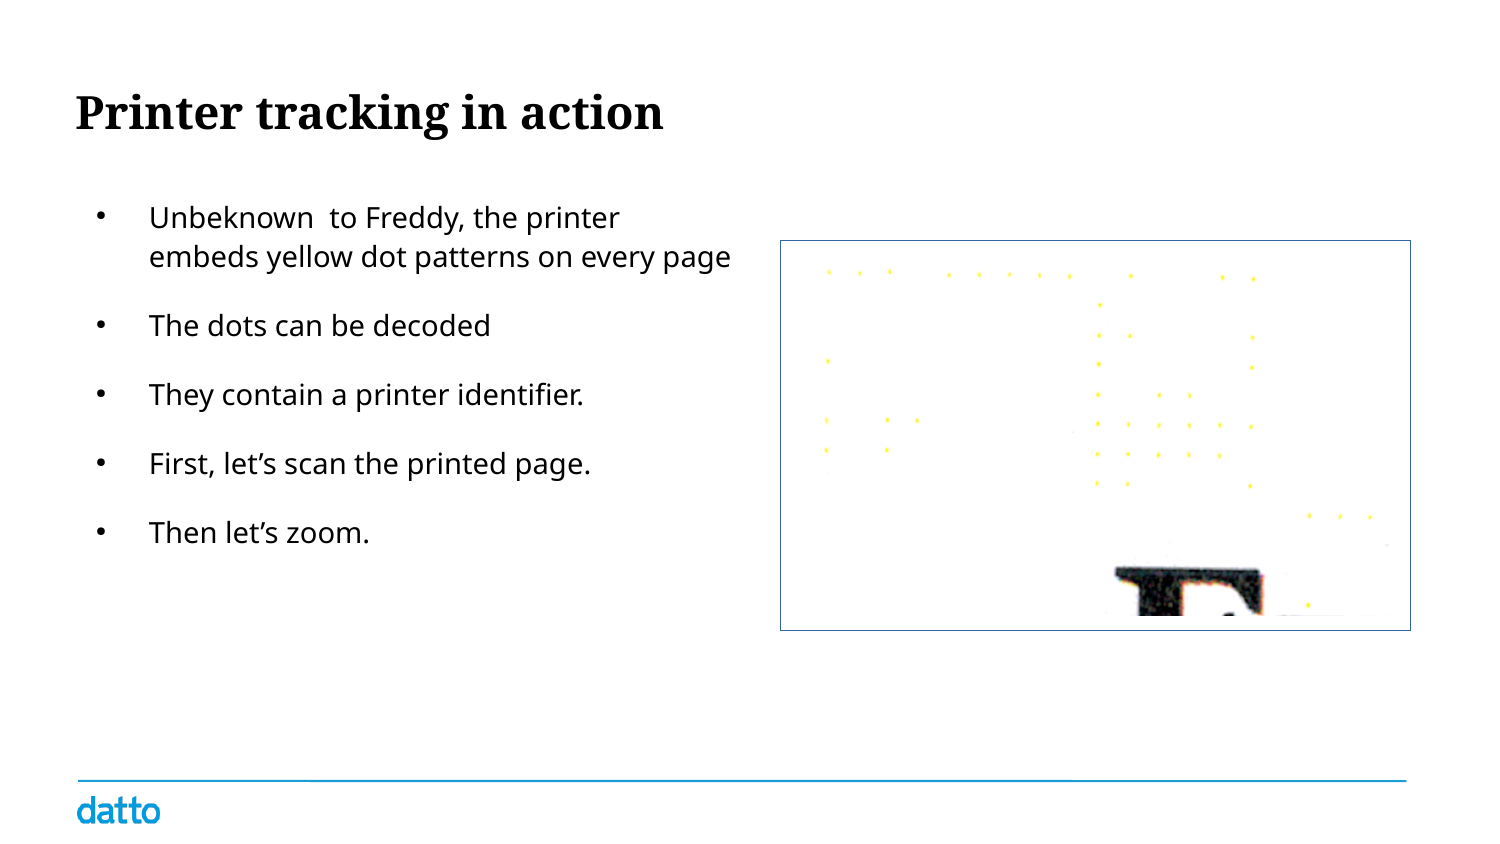

# Printer tracking in action
Unbeknown to Freddy, the printer embeds yellow dot patterns on every page
The dots can be decoded
They contain a printer identifier.
First, let’s scan the printed page.
Then let’s zoom.